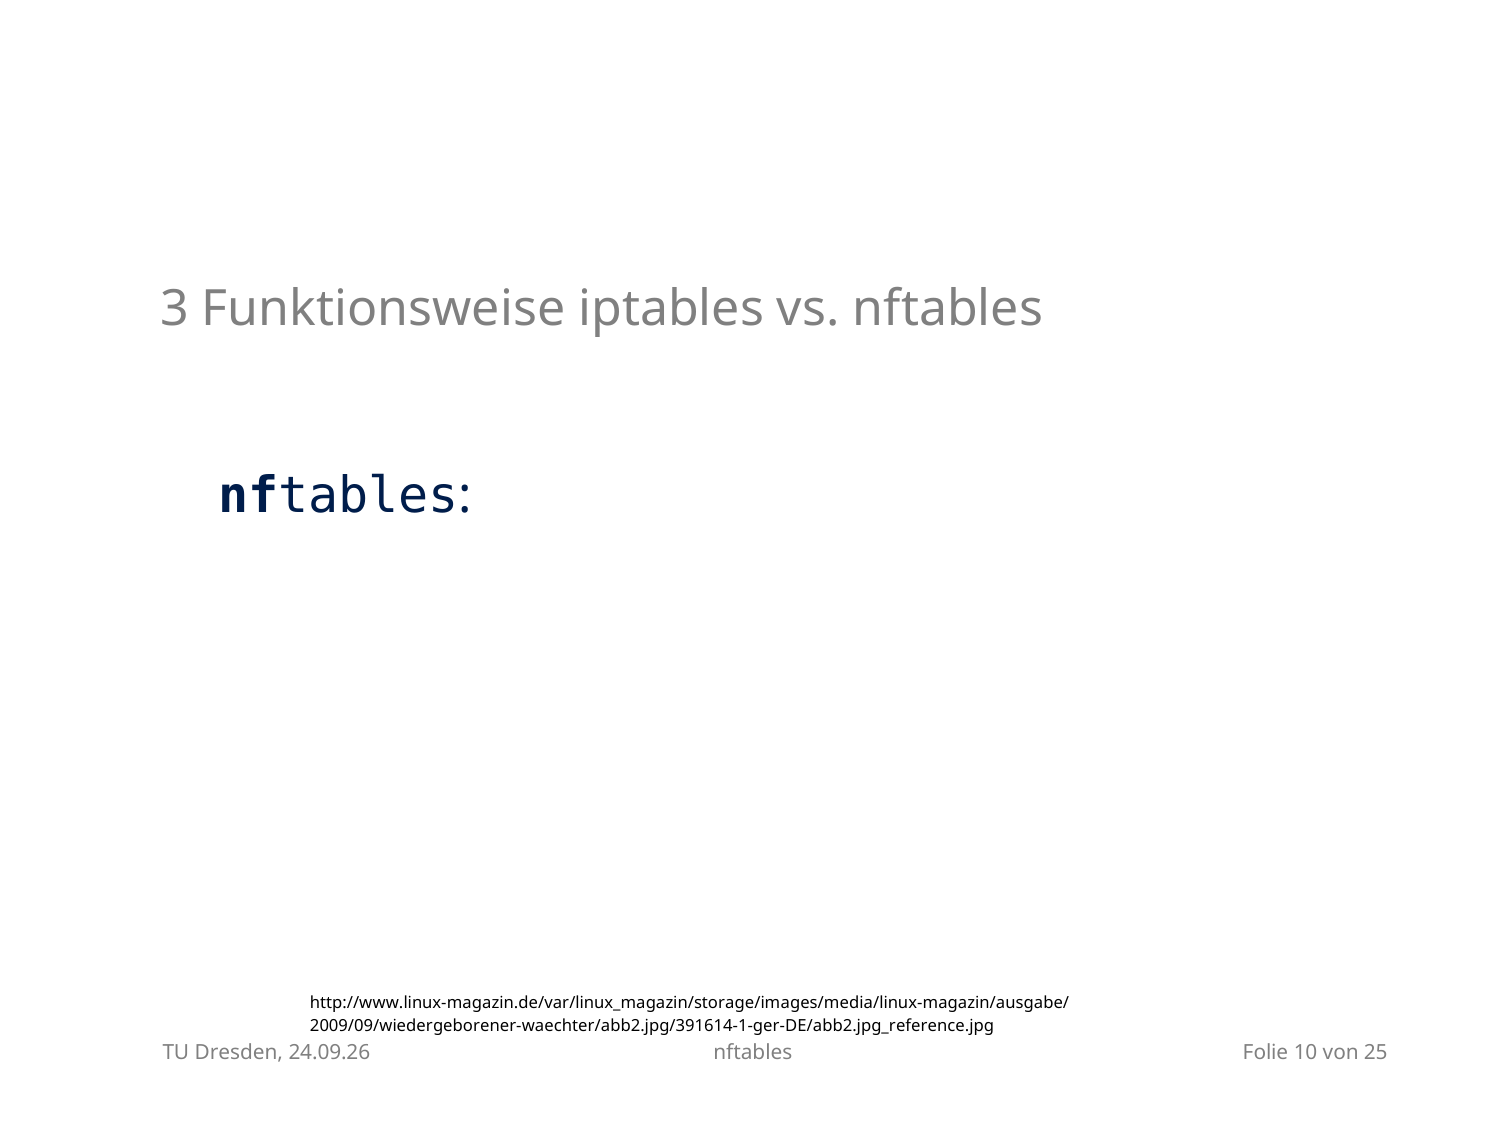

# 3 Funktionsweise iptables vs. nftables
nftables:
http://www.linux-magazin.de/var/linux_magazin/storage/images/media/linux-magazin/ausgabe/
2009/09/wiedergeborener-waechter/abb2.jpg/391614-1-ger-DE/abb2.jpg_reference.jpg
10